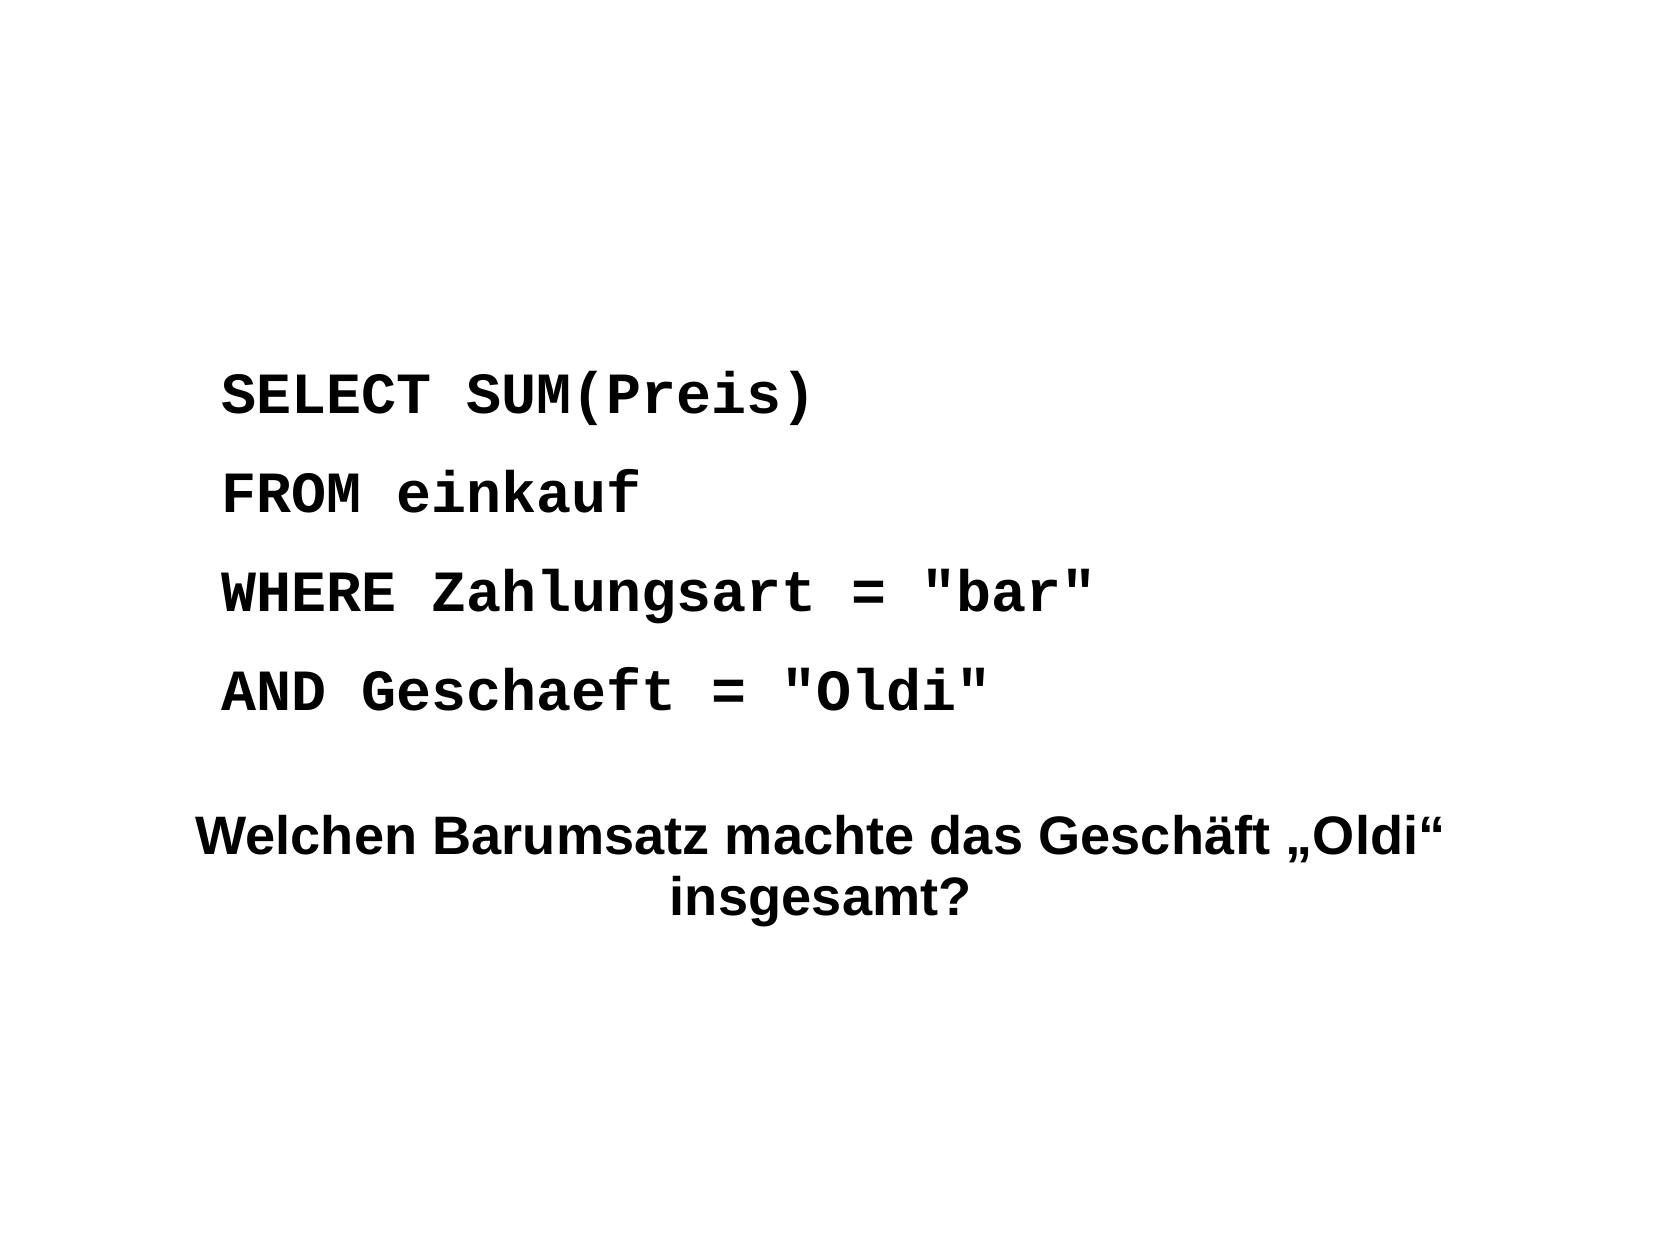

SELECT SUM(Preis)
FROM einkauf
WHERE Zahlungsart = "bar"
AND Geschaeft = "Oldi"
# Welchen Barumsatz machte das Geschäft „Oldi“ insgesamt?